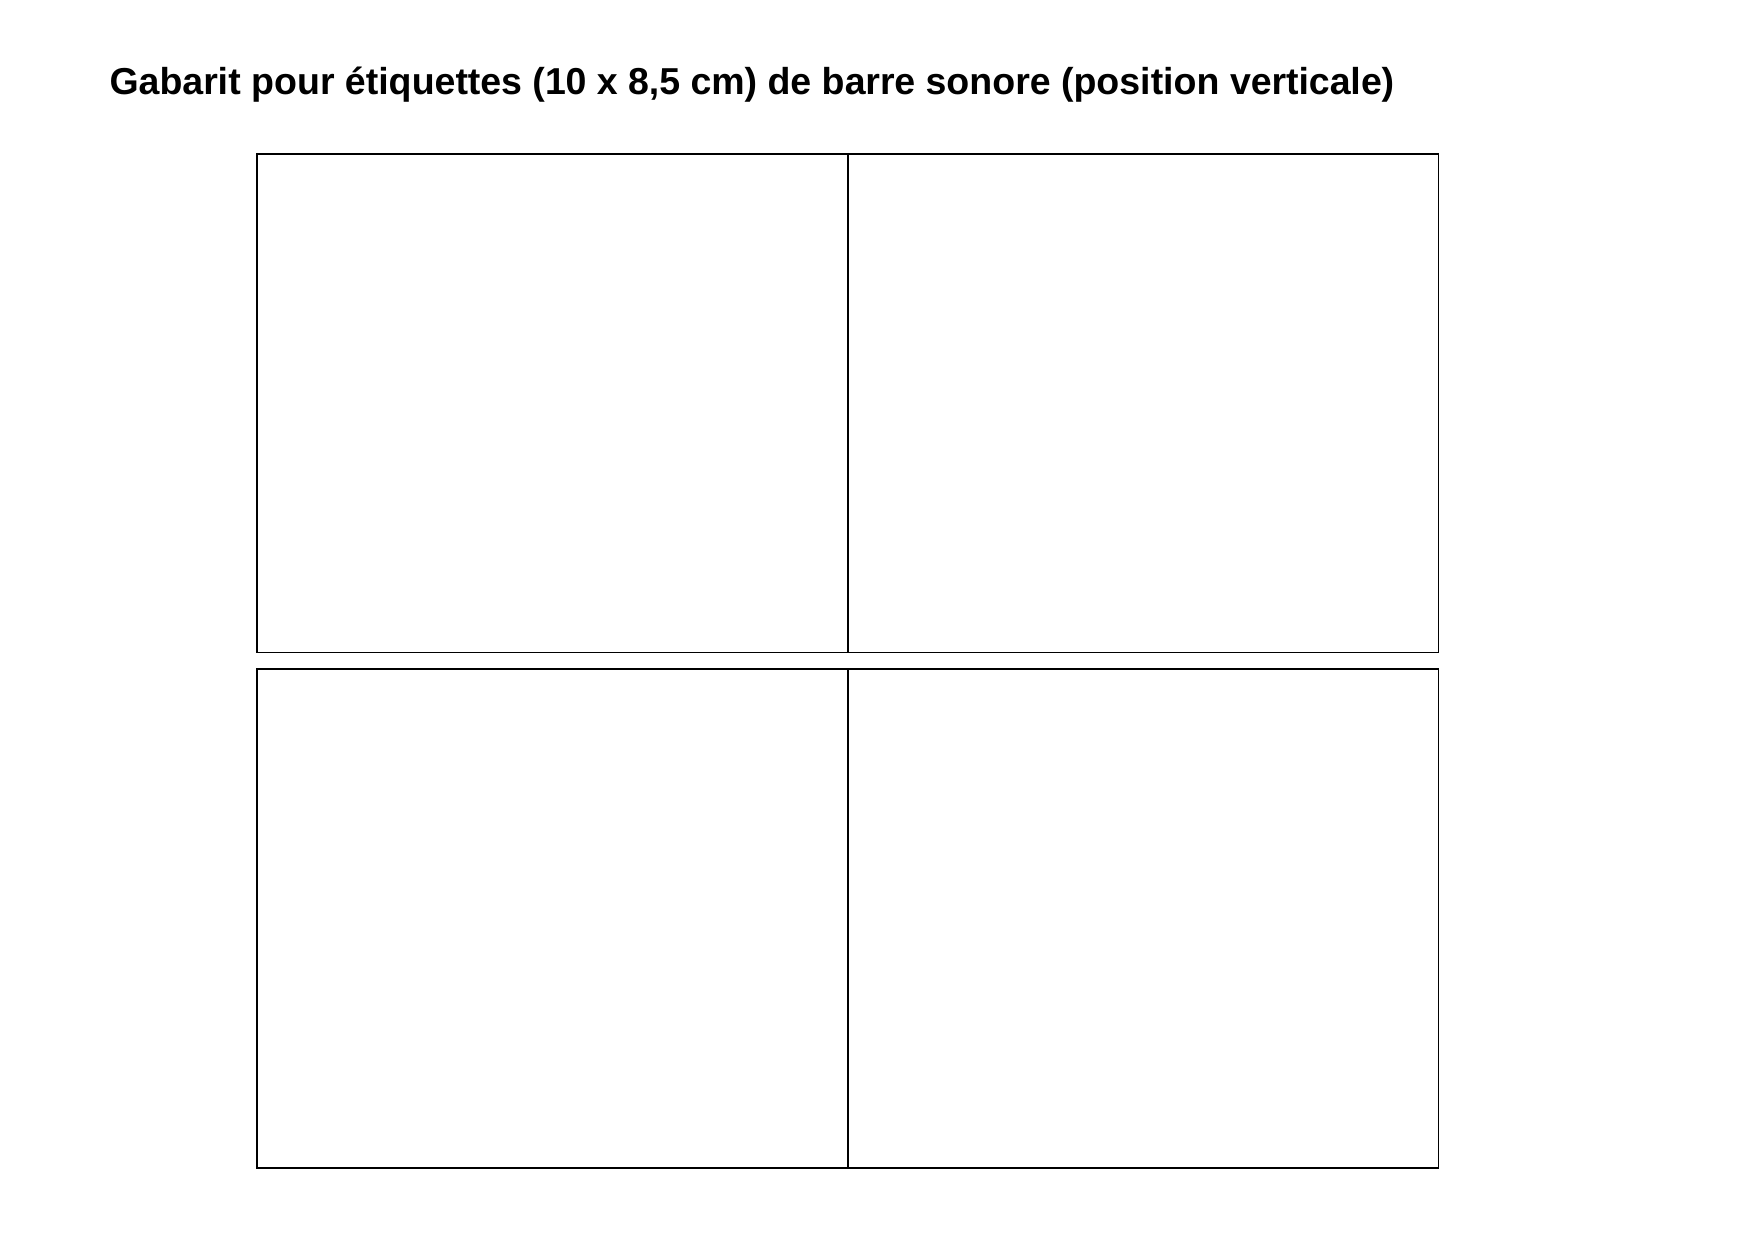

Gabarit pour étiquettes (10 x 8,5 cm) de barre sonore (position verticale)
| | |
| --- | --- |
| | |
| --- | --- |